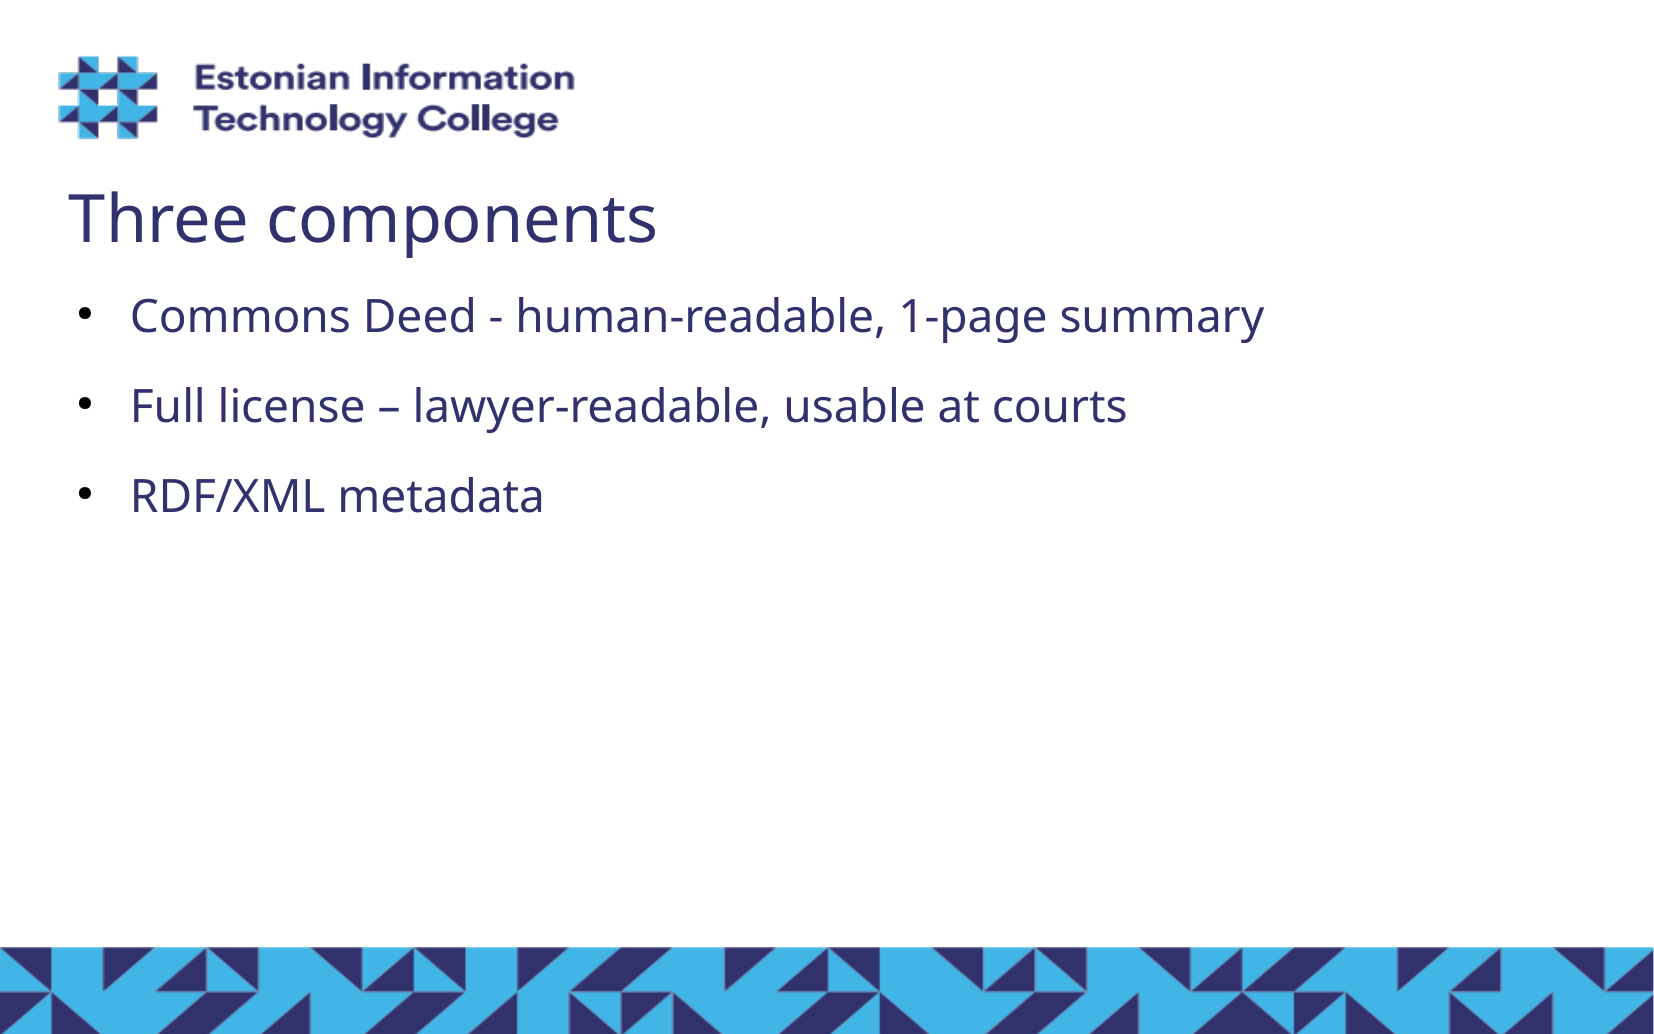

# Three components
Commons Deed - human-readable, 1-page summary
Full license – lawyer-readable, usable at courts
RDF/XML metadata